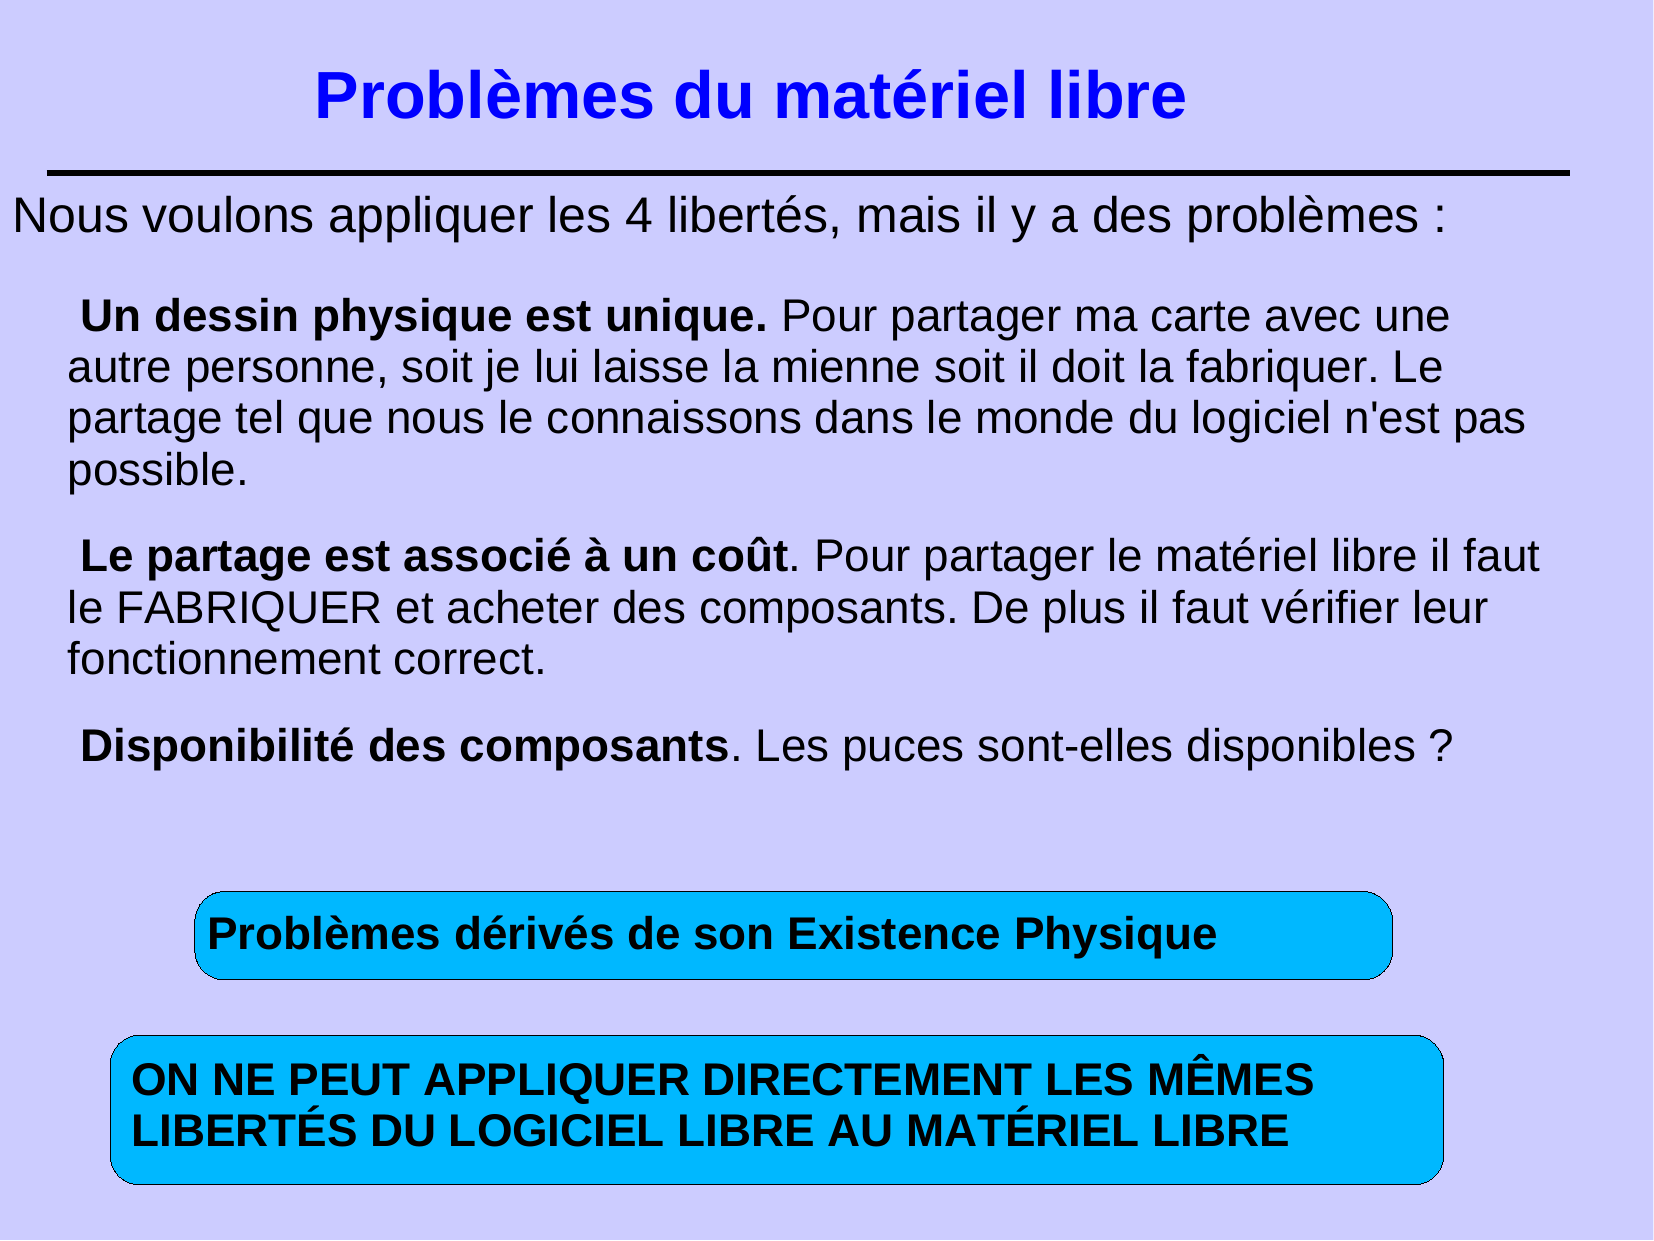

# Problèmes du matériel libre
 Nous voulons appliquer les 4 libertés, mais il y a des problèmes :
 Un dessin physique est unique. Pour partager ma carte avec une autre personne, soit je lui laisse la mienne soit il doit la fabriquer. Le partage tel que nous le connaissons dans le monde du logiciel n'est pas possible.
 Le partage est associé à un coût. Pour partager le matériel libre il faut le FABRIQUER et acheter des composants. De plus il faut vérifier leur fonctionnement correct.
 Disponibilité des composants. Les puces sont-elles disponibles ?
Problèmes dérivés de son Existence Physique
ON NE PEUT APPLIQUER DIRECTEMENT LES MÊMES LIBERTÉS DU LOGICIEL LIBRE AU MATÉRIEL LIBRE